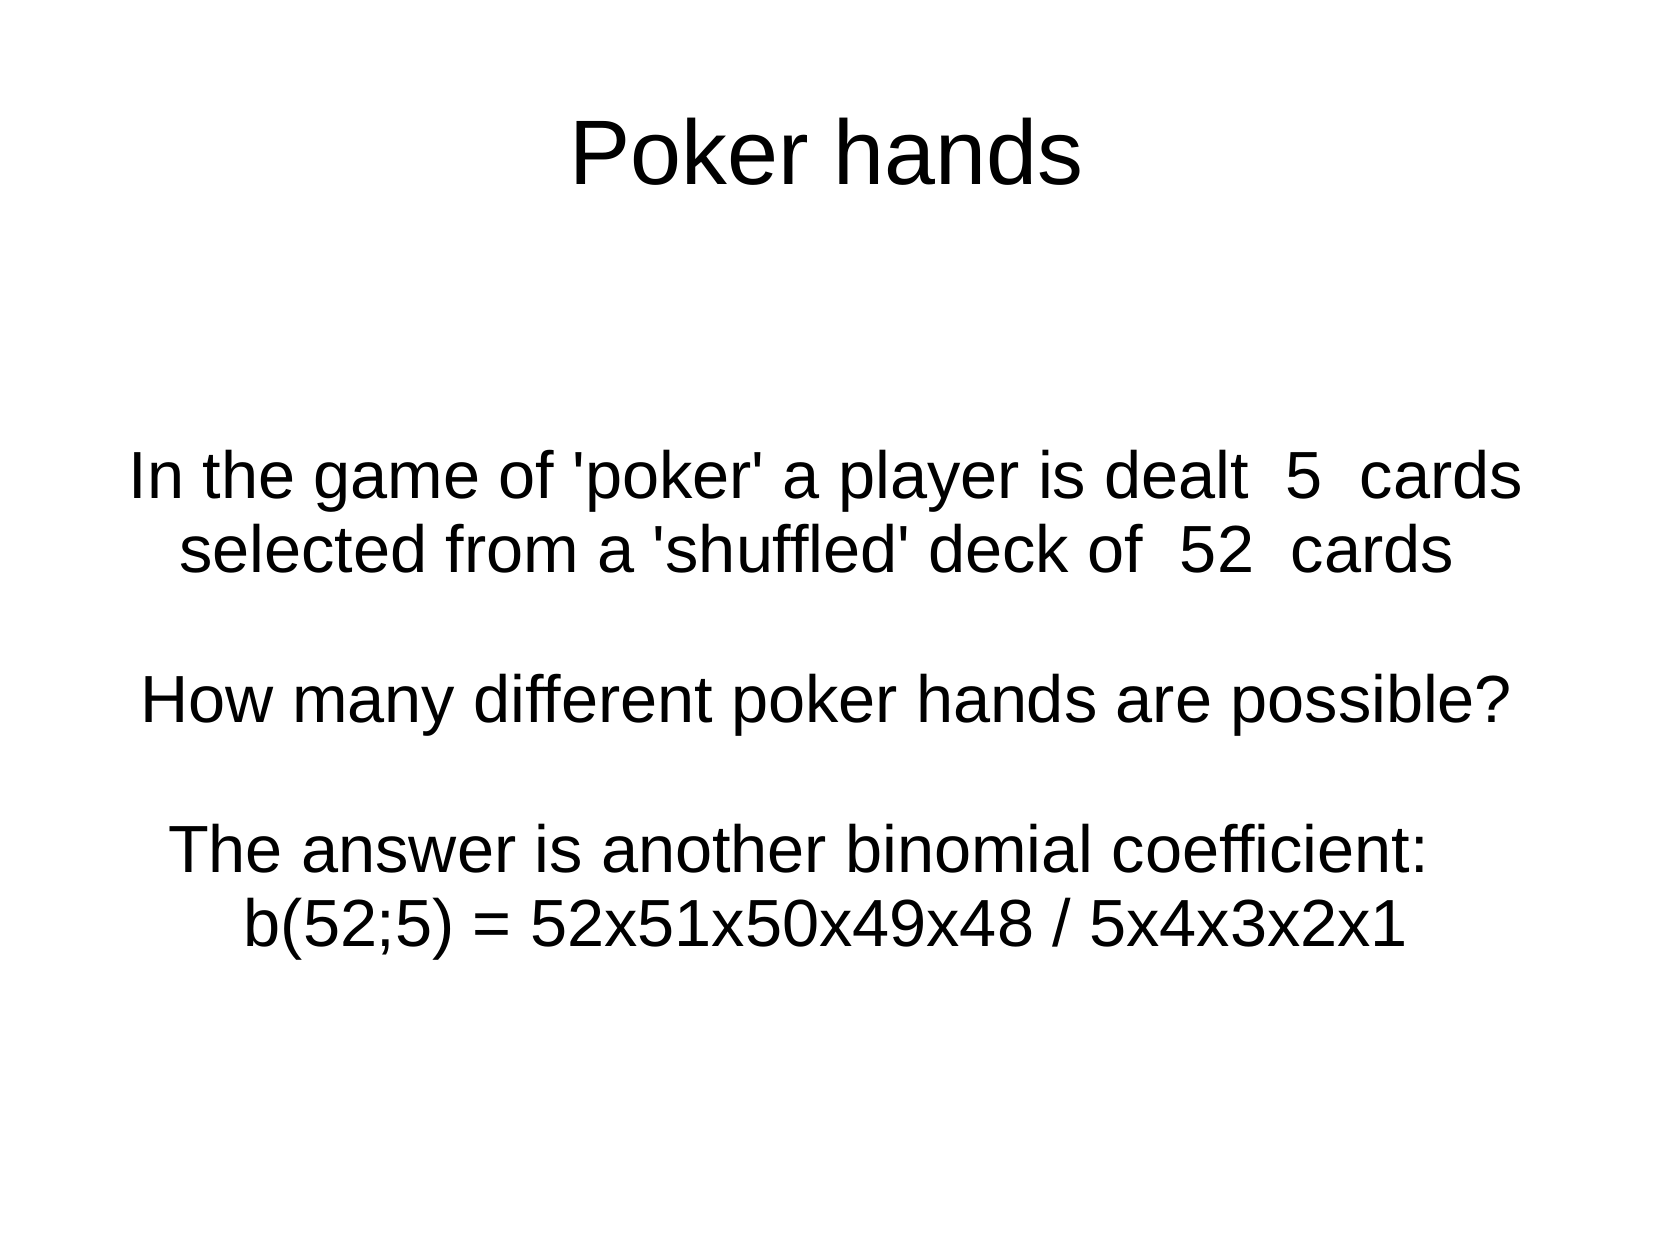

# Poker hands
In the game of 'poker' a player is dealt 5 cards selected from a 'shuffled' deck of 52 cards
How many different poker hands are possible?
The answer is another binomial coefficient:
b(52;5) = 52x51x50x49x48 / 5x4x3x2x1